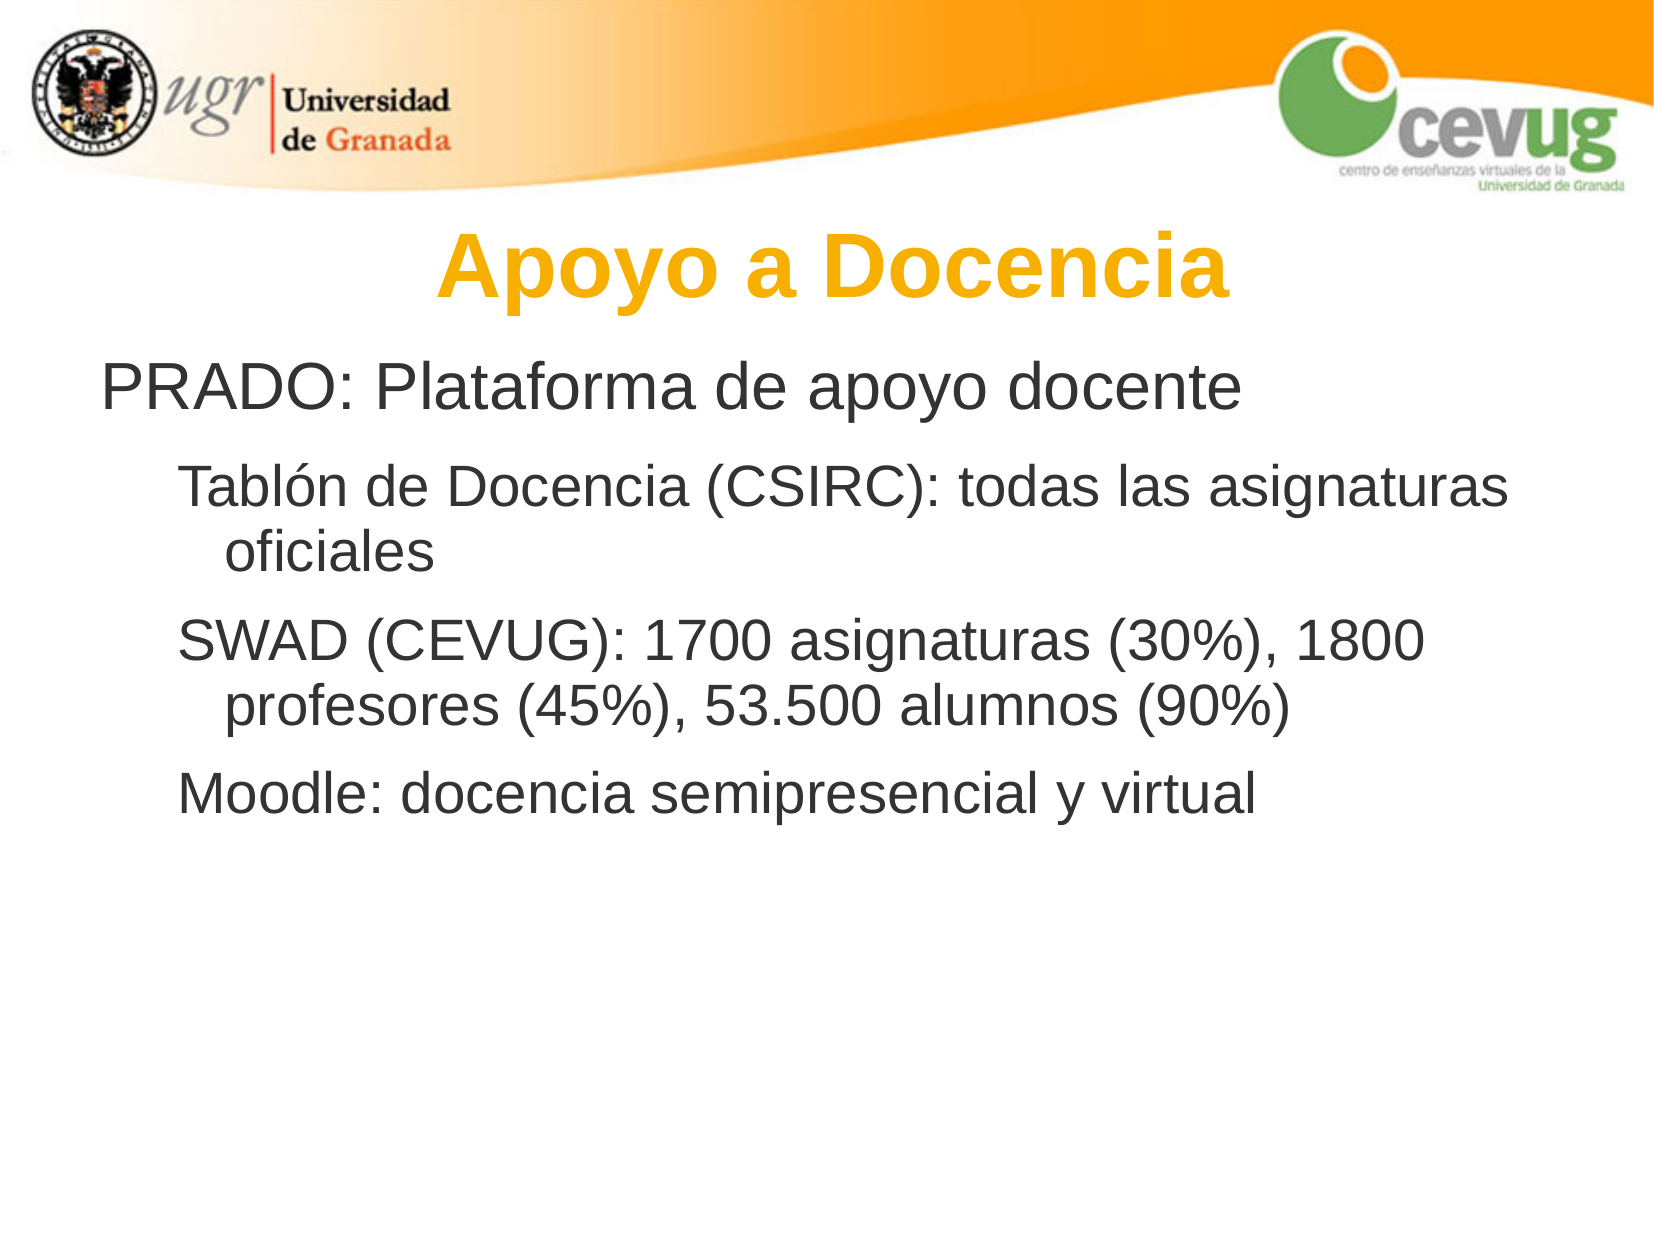

# Apoyo a Docencia
PRADO: Plataforma de apoyo docente
Tablón de Docencia (CSIRC): todas las asignaturas oficiales
SWAD (CEVUG): 1700 asignaturas (30%), 1800 profesores (45%), 53.500 alumnos (90%)
Moodle: docencia semipresencial y virtual